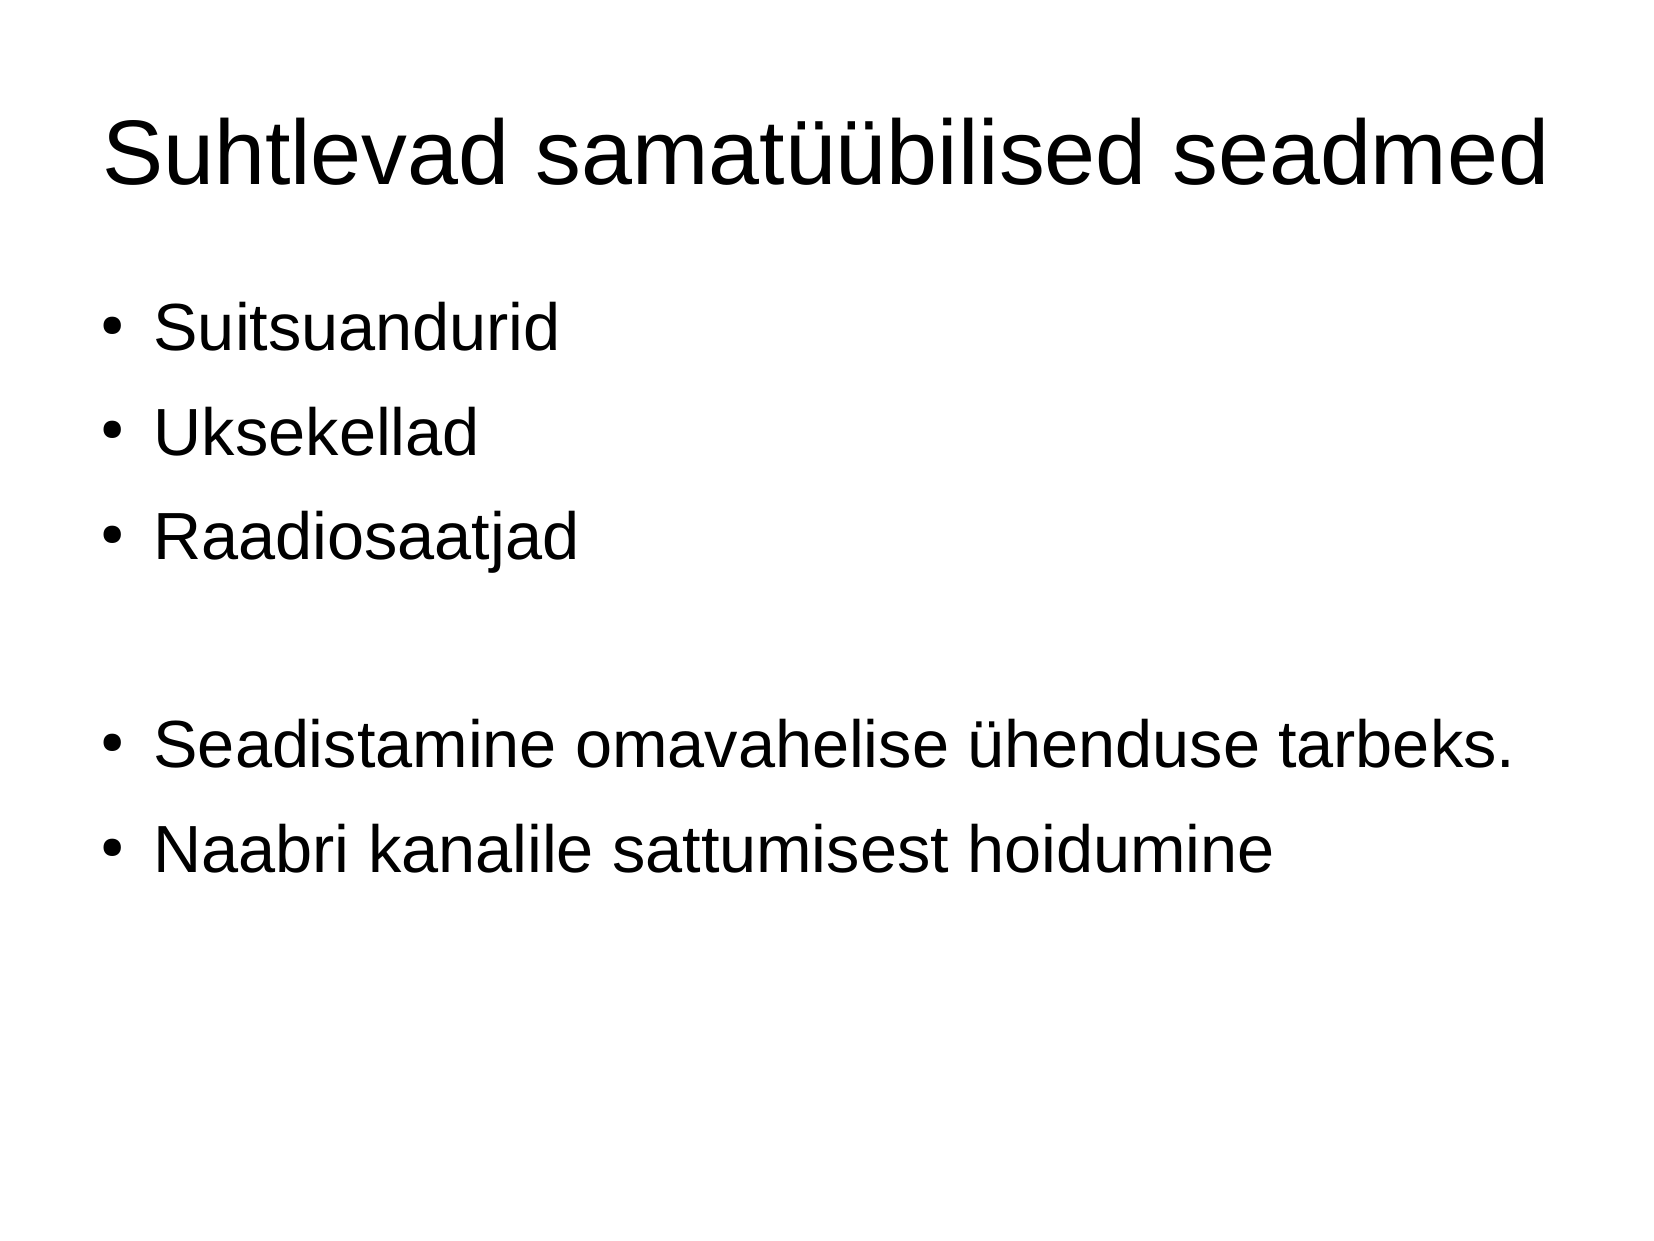

# Suhtlevad samatüübilised seadmed
Suitsuandurid
Uksekellad
Raadiosaatjad
Seadistamine omavahelise ühenduse tarbeks.
Naabri kanalile sattumisest hoidumine